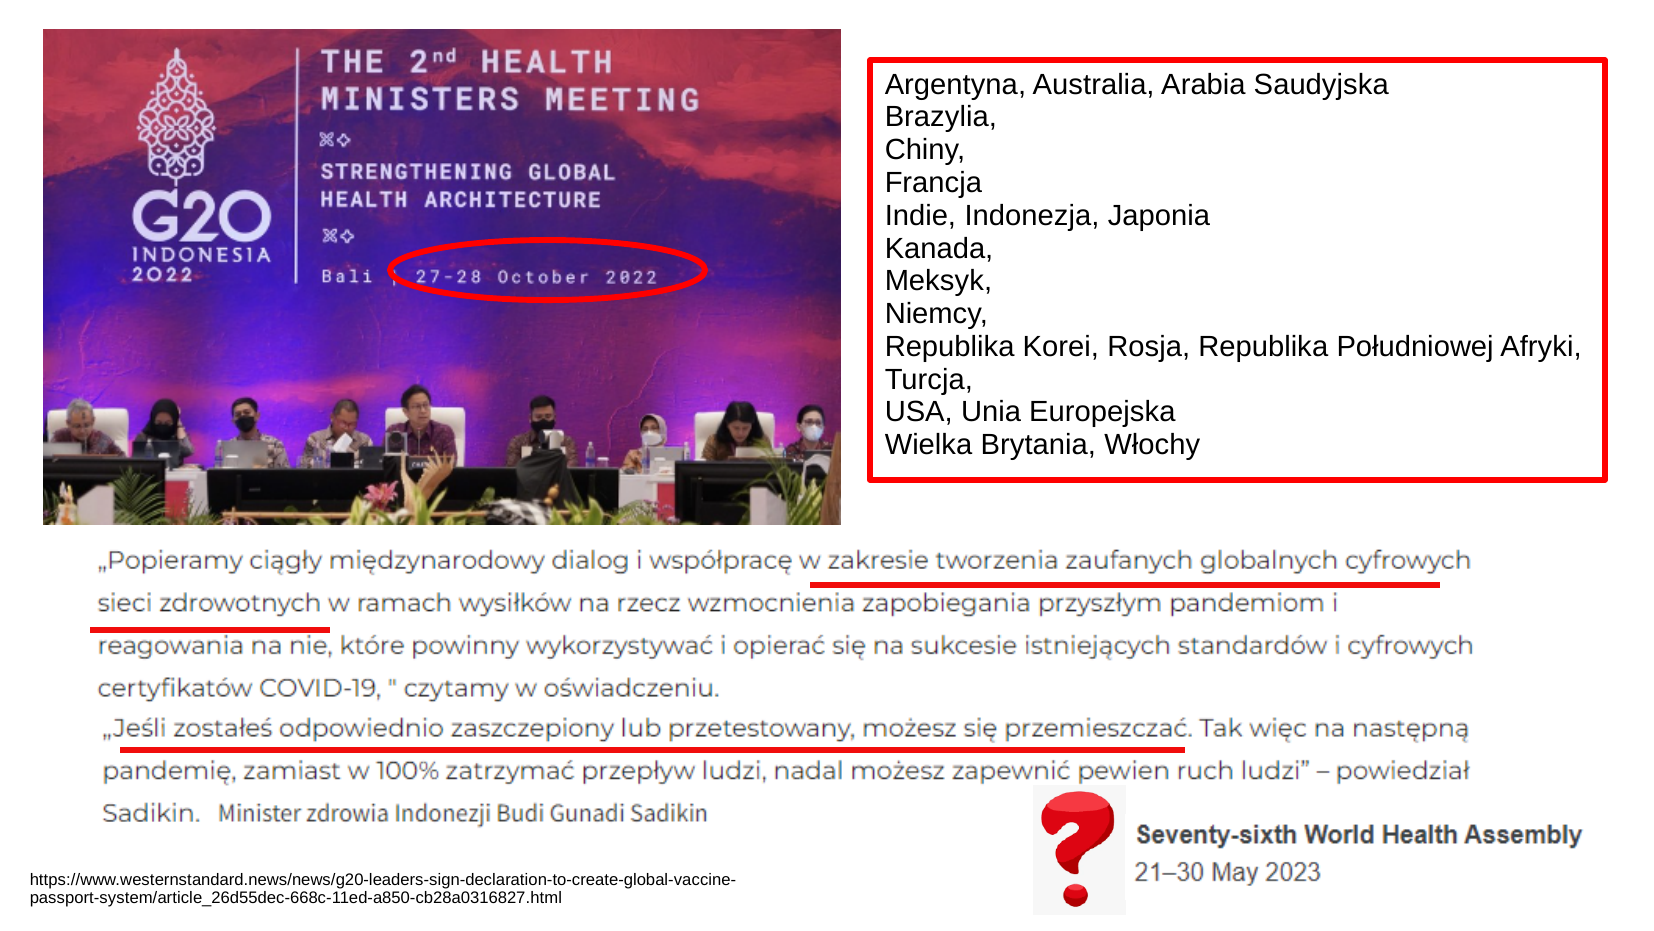

Argentyna, Australia, Arabia Saudyjska
Brazylia,
Chiny,
Francja
Indie, Indonezja, Japonia
Kanada,
Meksyk,
Niemcy,
Republika Korei, Rosja, Republika Południowej Afryki, Turcja,
USA, Unia Europejska
Wielka Brytania, Włochy
https://www.westernstandard.news/news/g20-leaders-sign-declaration-to-create-global-vaccine-passport-system/article_26d55dec-668c-11ed-a850-cb28a0316827.html